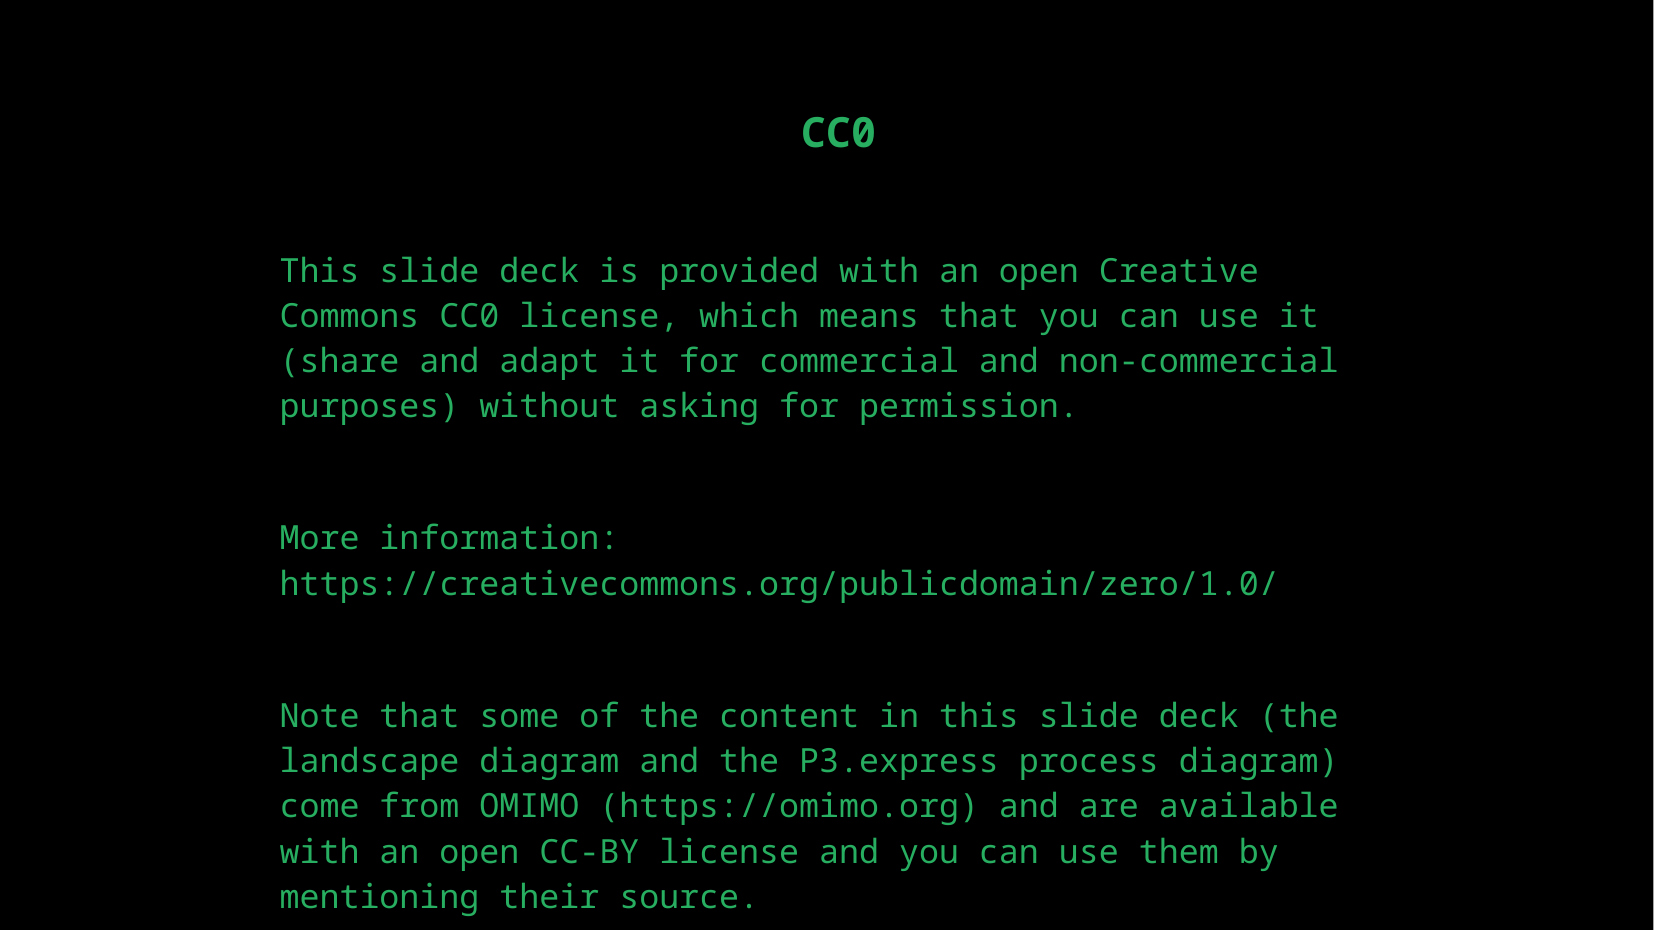

CC0
This slide deck is provided with an open Creative Commons CC0 license, which means that you can use it (share and adapt it for commercial and non-commercial purposes) without asking for permission.
More information: https://creativecommons.org/publicdomain/zero/1.0/
Note that some of the content in this slide deck (the landscape diagram and the P3.express process diagram) come from OMIMO (https://omimo.org) and are available with an open CC-BY license and you can use them by mentioning their source.